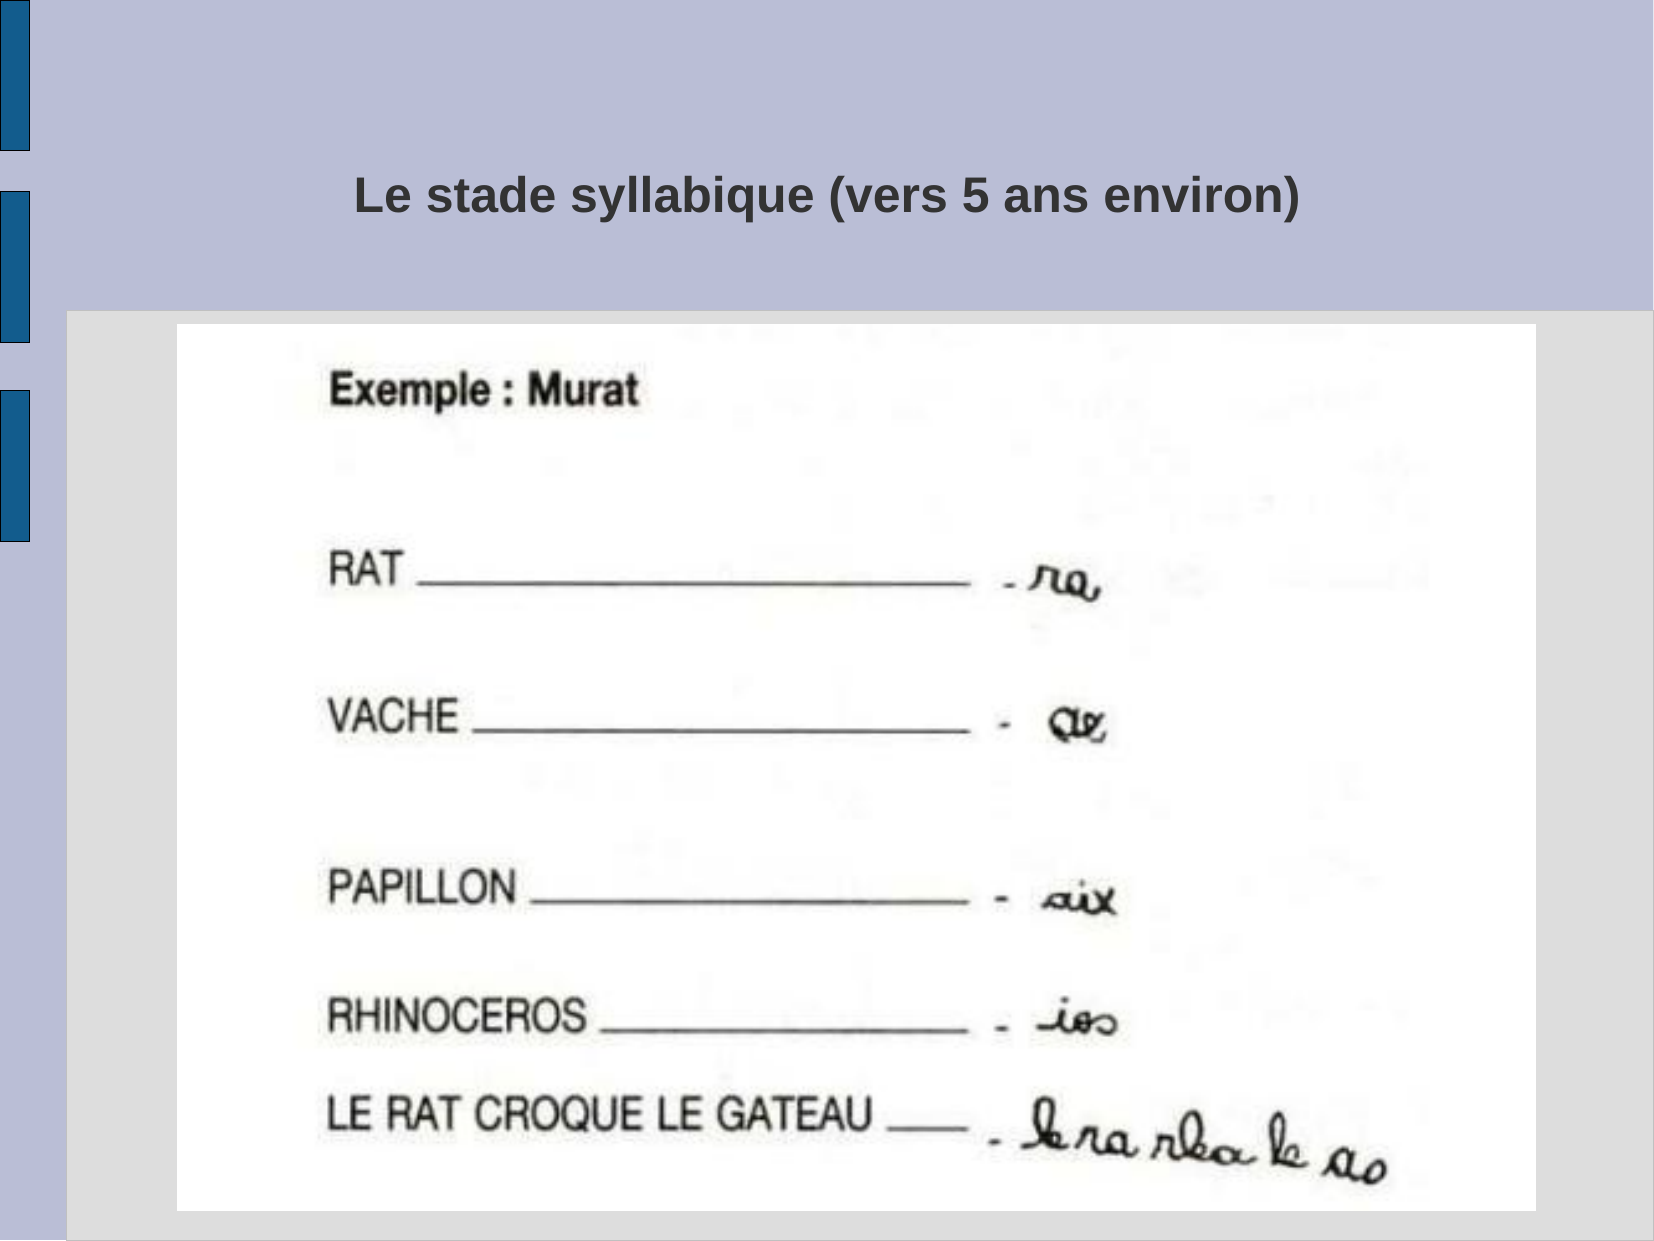

# Le stade syllabique (vers 5 ans environ)